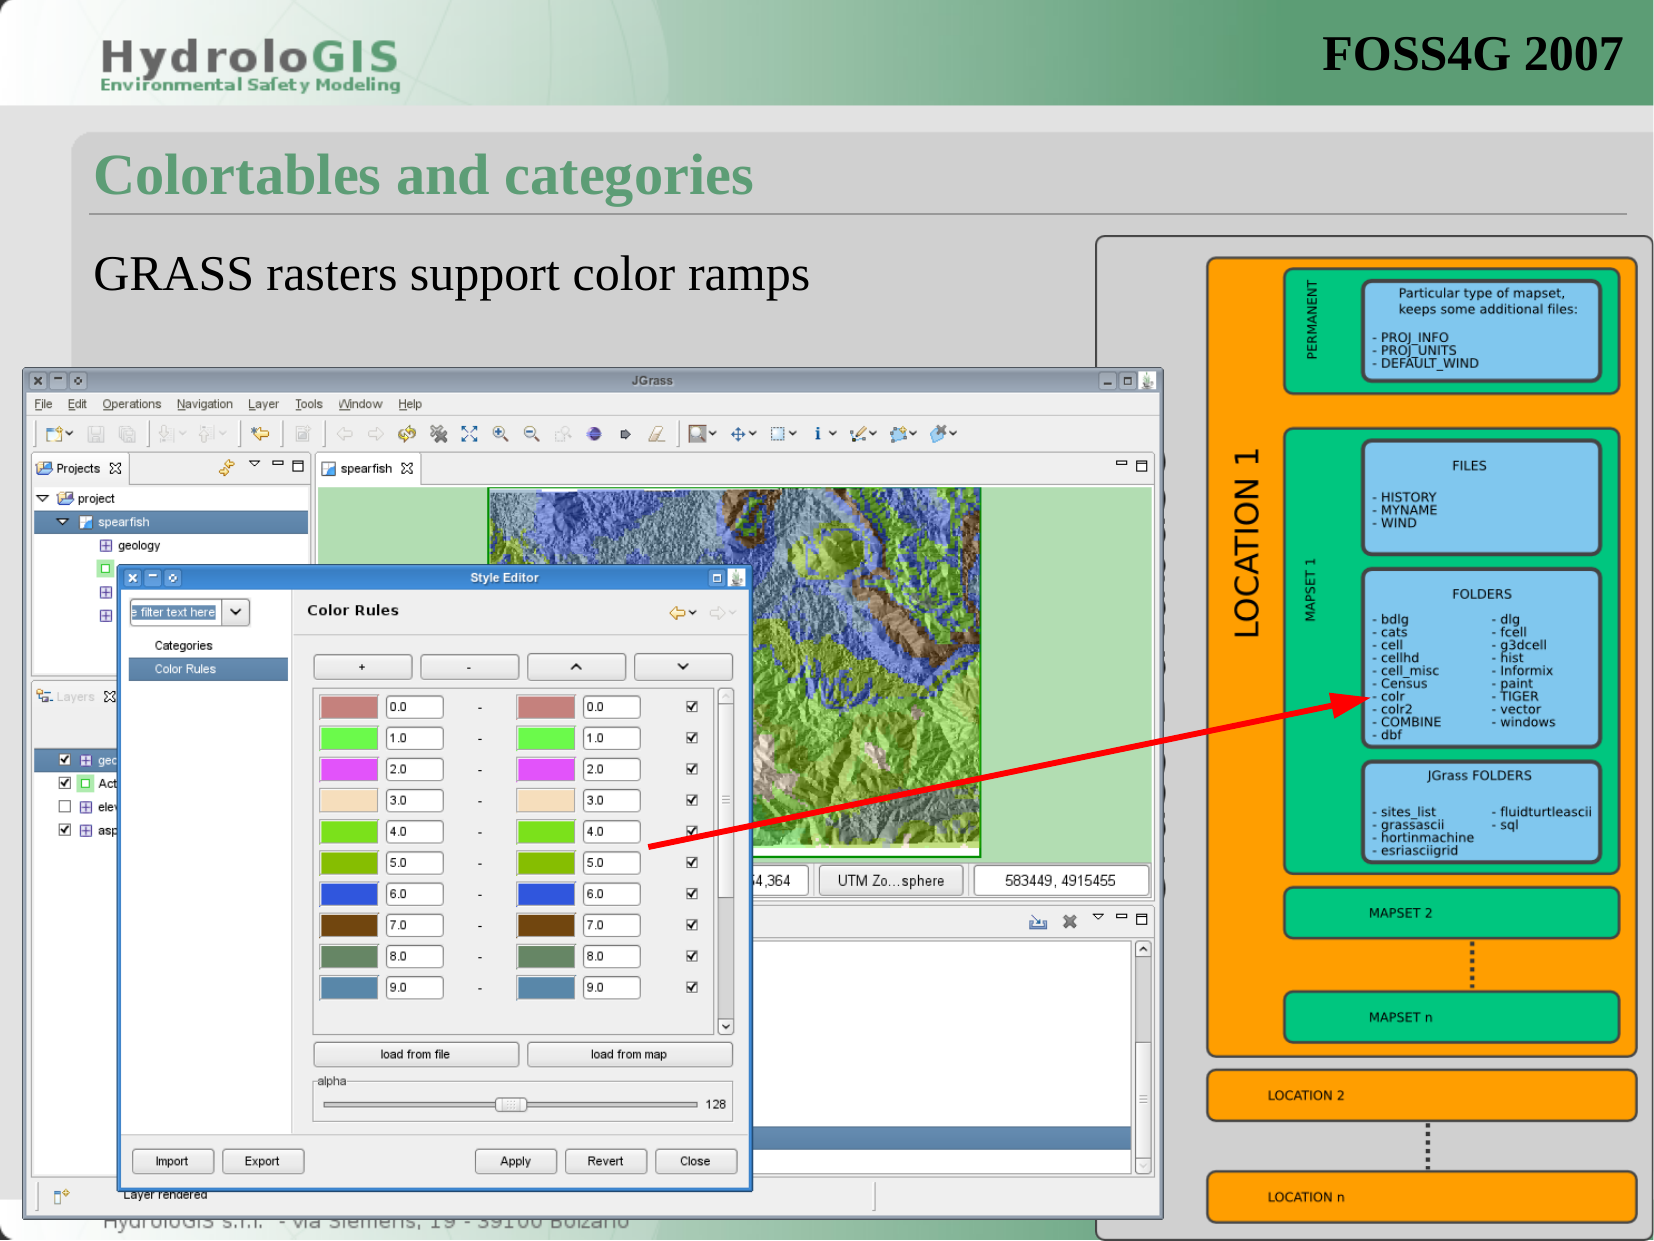

# Colortables and categories
GRASS rasters support color ramps